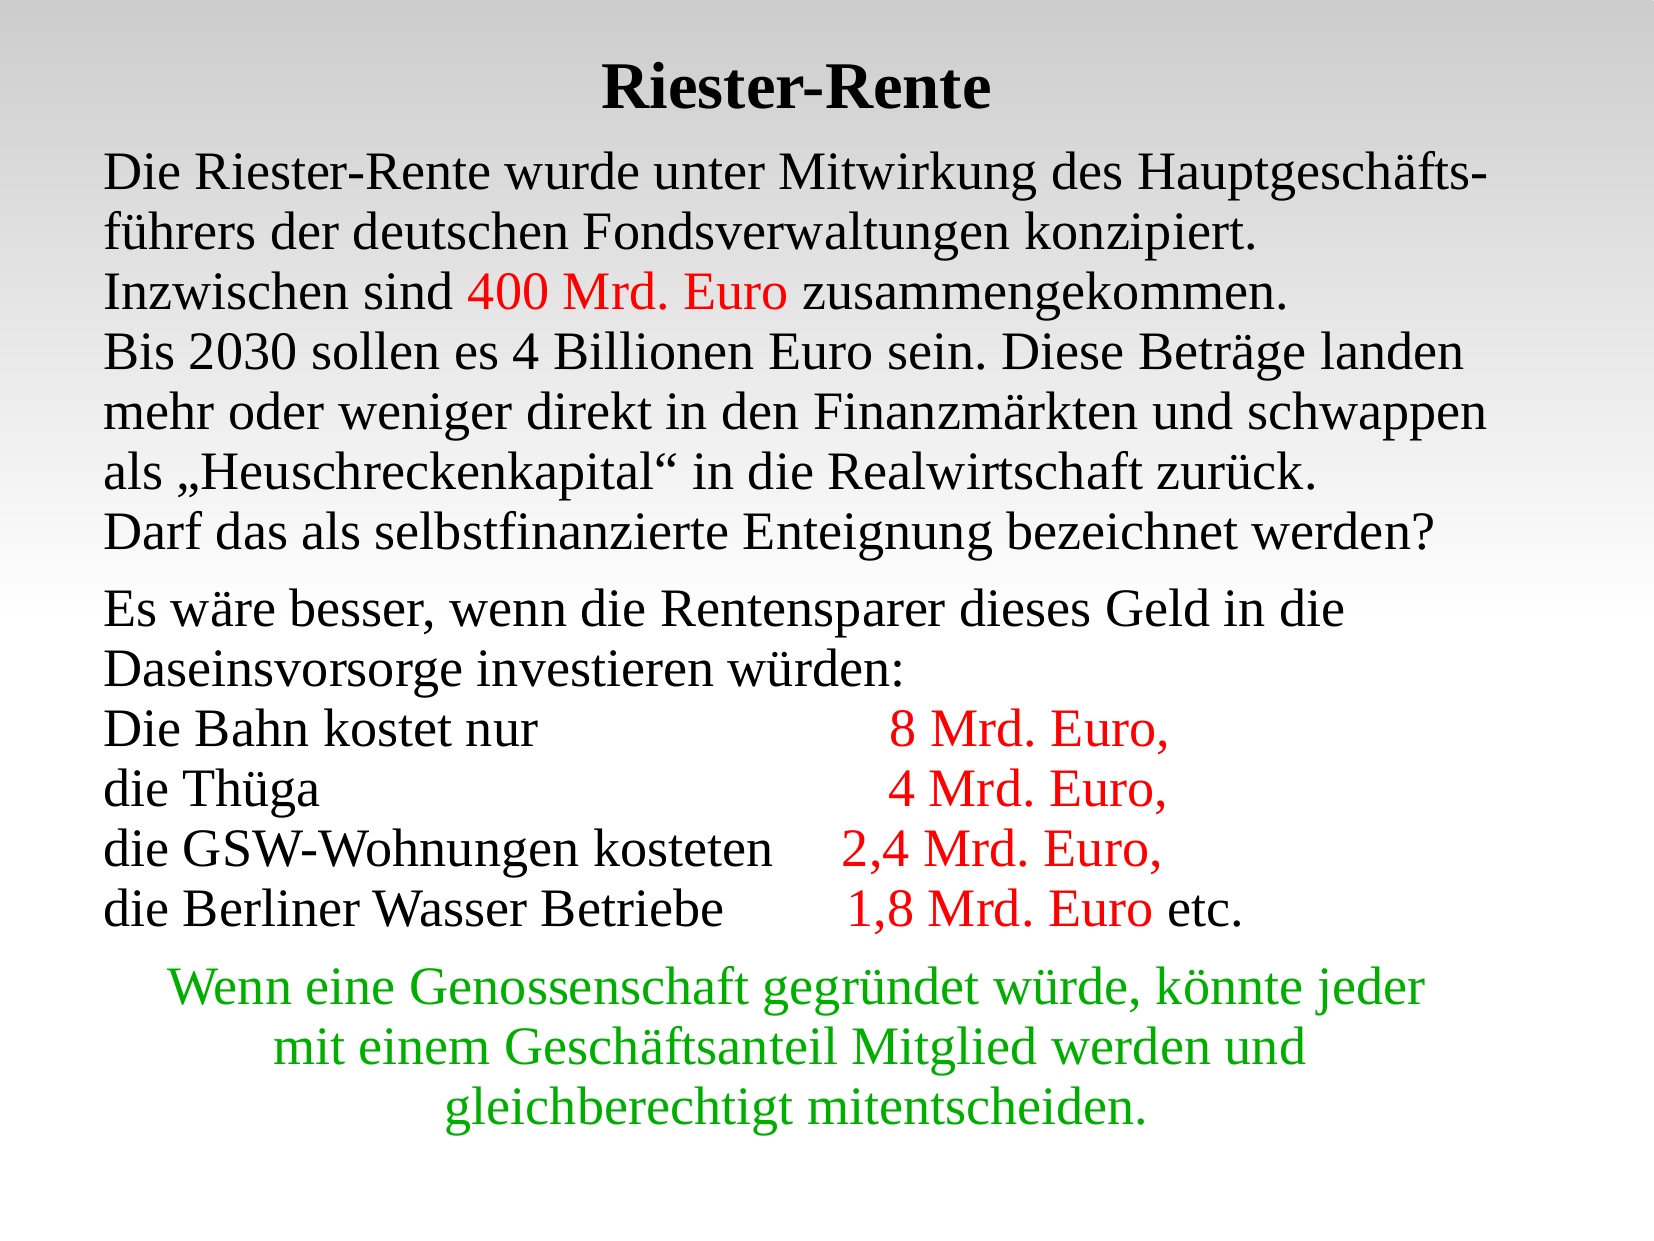

Riester-Rente
Die Riester-Rente wurde unter Mitwirkung des Hauptgeschäfts-
führers der deutschen Fondsverwaltungen konzipiert.
Inzwischen sind 400 Mrd. Euro zusammengekommen.
Bis 2030 sollen es 4 Billionen Euro sein. Diese Beträge landen
mehr oder weniger direkt in den Finanzmärkten und schwappen
als „Heuschreckenkapital“ in die Realwirtschaft zurück.
Darf das als selbstfinanzierte Enteignung bezeichnet werden?
Es wäre besser, wenn die Rentensparer dieses Geld in die
Daseinsvorsorge investieren würden:
Die Bahn kostet nur 8 Mrd. Euro,
die Thüga 4 Mrd. Euro,
die GSW-Wohnungen kosteten 2,4 Mrd. Euro,
die Berliner Wasser Betriebe 1,8 Mrd. Euro etc.
Wenn eine Genossenschaft gegründet würde, könnte jeder
mit einem Geschäftsanteil Mitglied werden und
gleichberechtigt mitentscheiden.